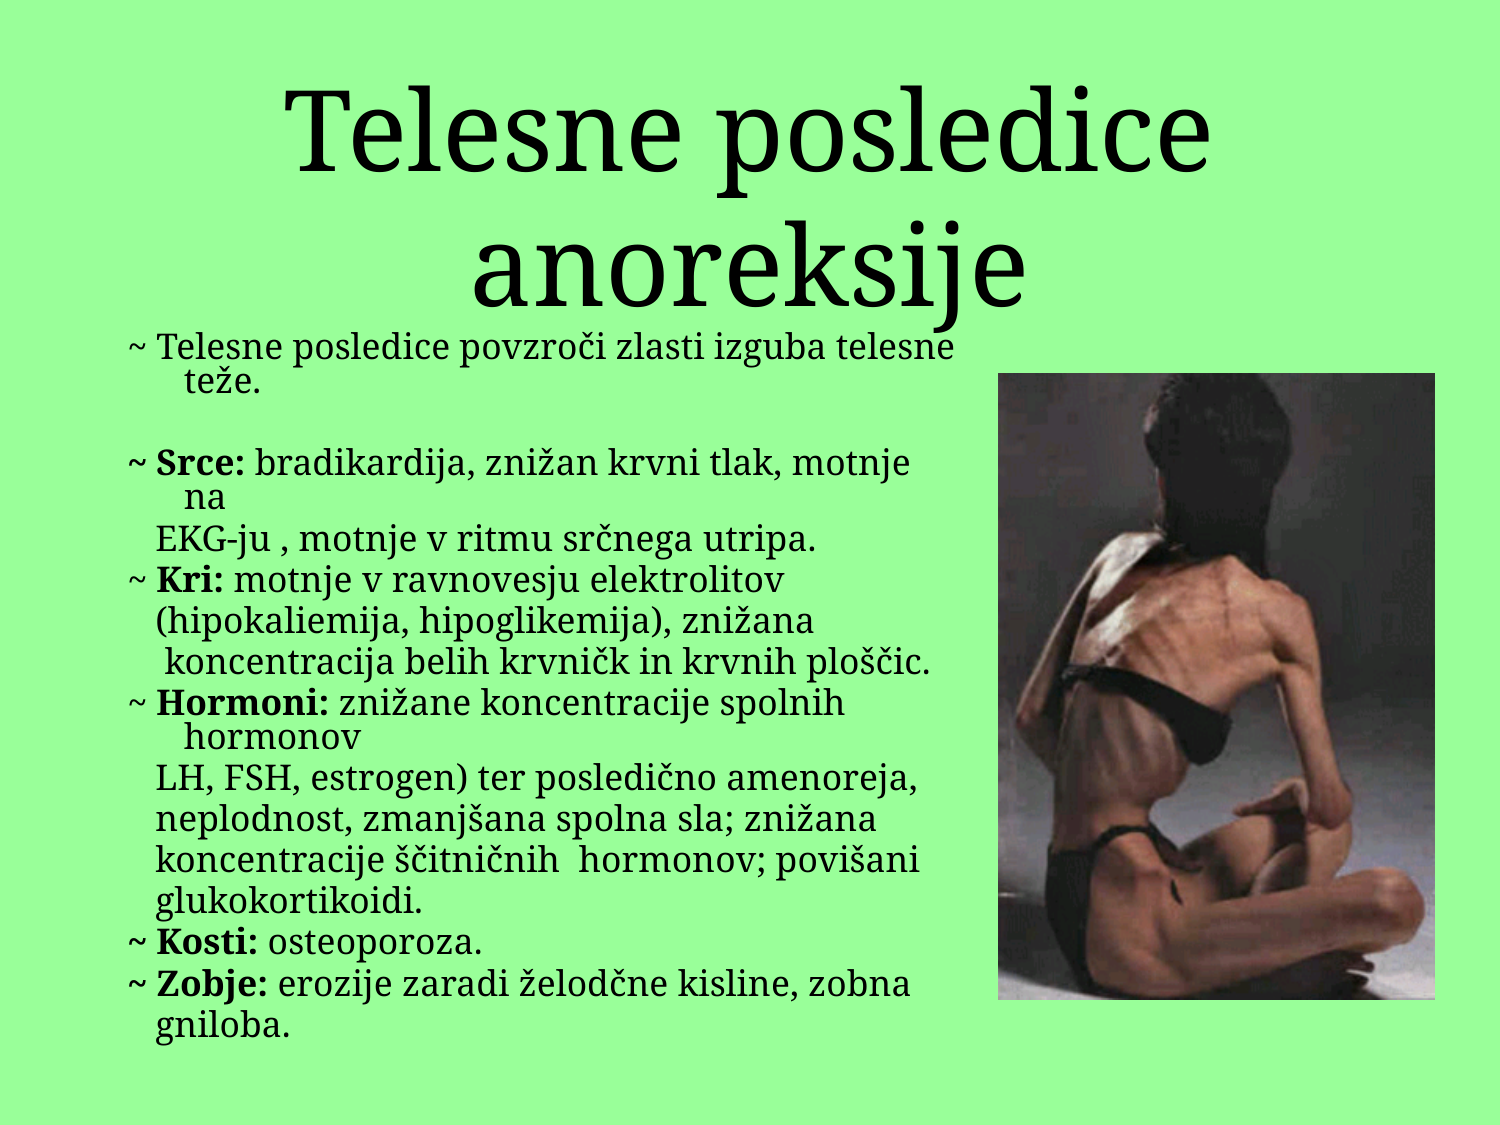

# Telesne posledice anoreksije
~ Telesne posledice povzroči zlasti izguba telesne teže.
~ Srce: bradikardija, znižan krvni tlak, motnje na
 EKG-ju , motnje v ritmu srčnega utripa.
~ Kri: motnje v ravnovesju elektrolitov
 (hipokaliemija, hipoglikemija), znižana
 koncentracija belih krvničk in krvnih ploščic.
~ Hormoni: znižane koncentracije spolnih hormonov
 LH, FSH, estrogen) ter posledično amenoreja,
 neplodnost, zmanjšana spolna sla; znižana
 koncentracije ščitničnih hormonov; povišani
 glukokortikoidi.
~ Kosti: osteoporoza.
~ Zobje: erozije zaradi želodčne kisline, zobna
 gniloba.